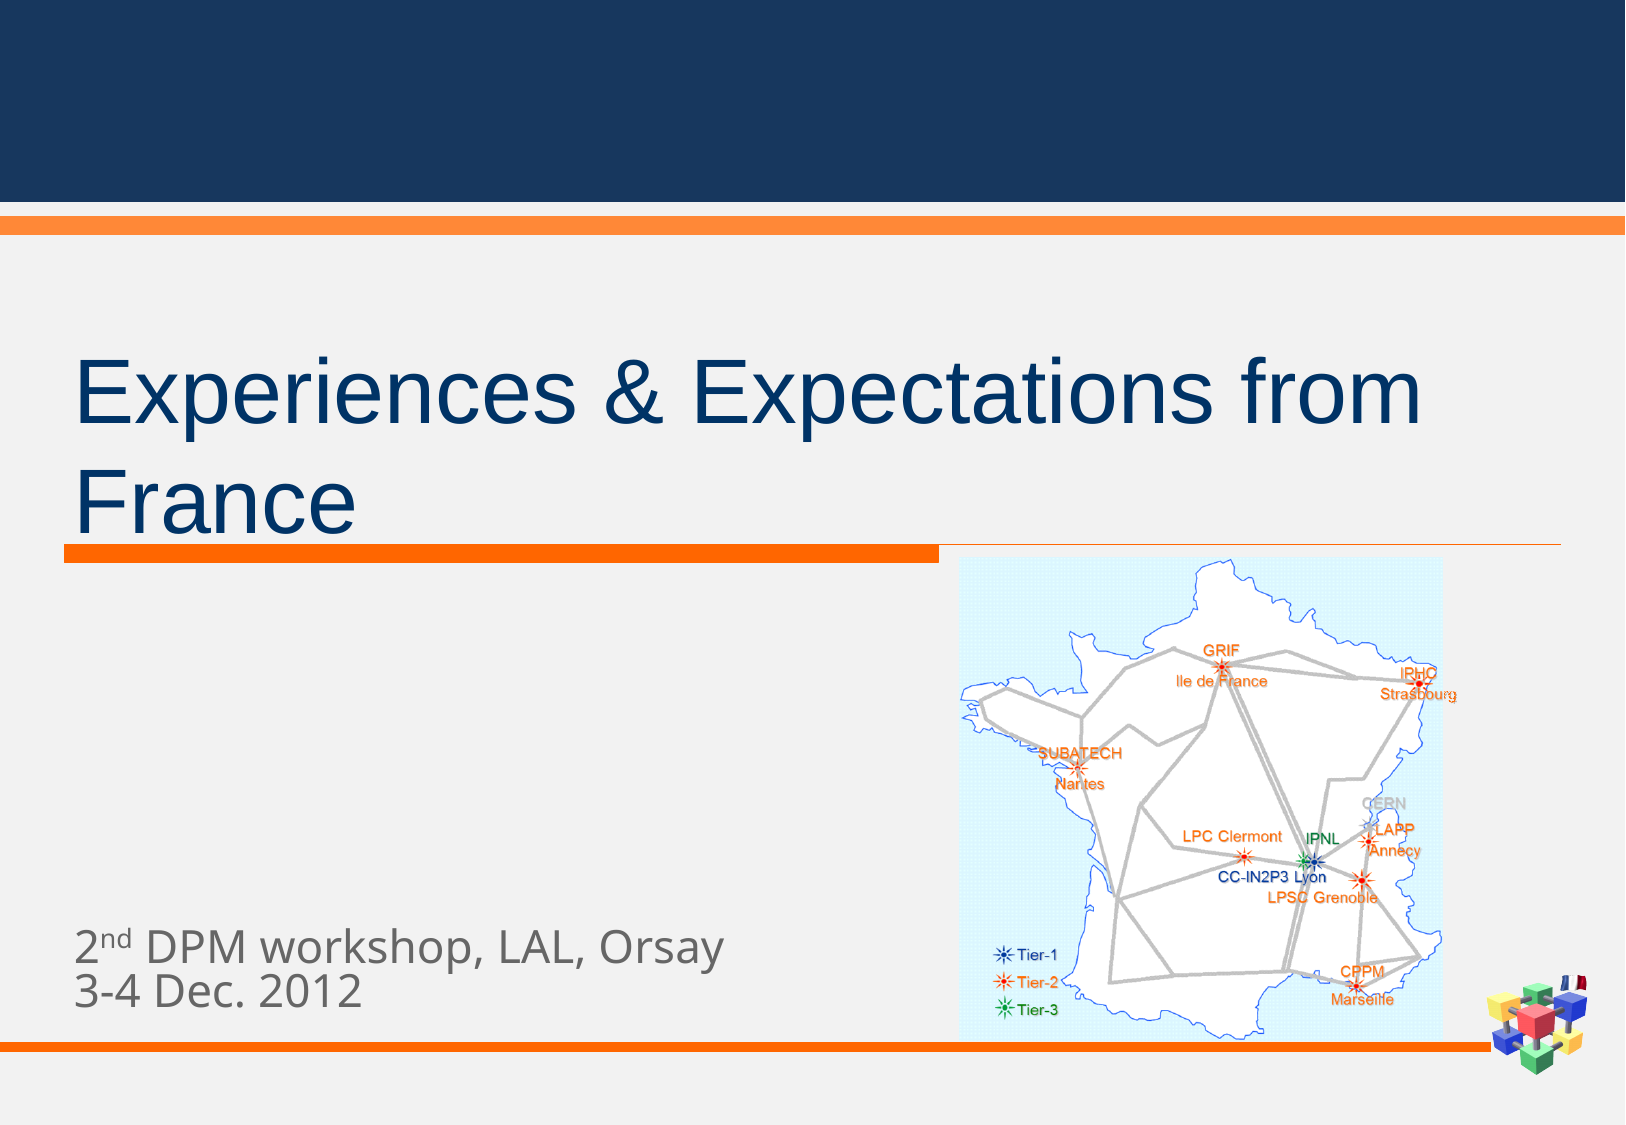

# Experiences & Expectations from France
2nd DPM workshop, LAL, Orsay
3-4 Dec. 2012